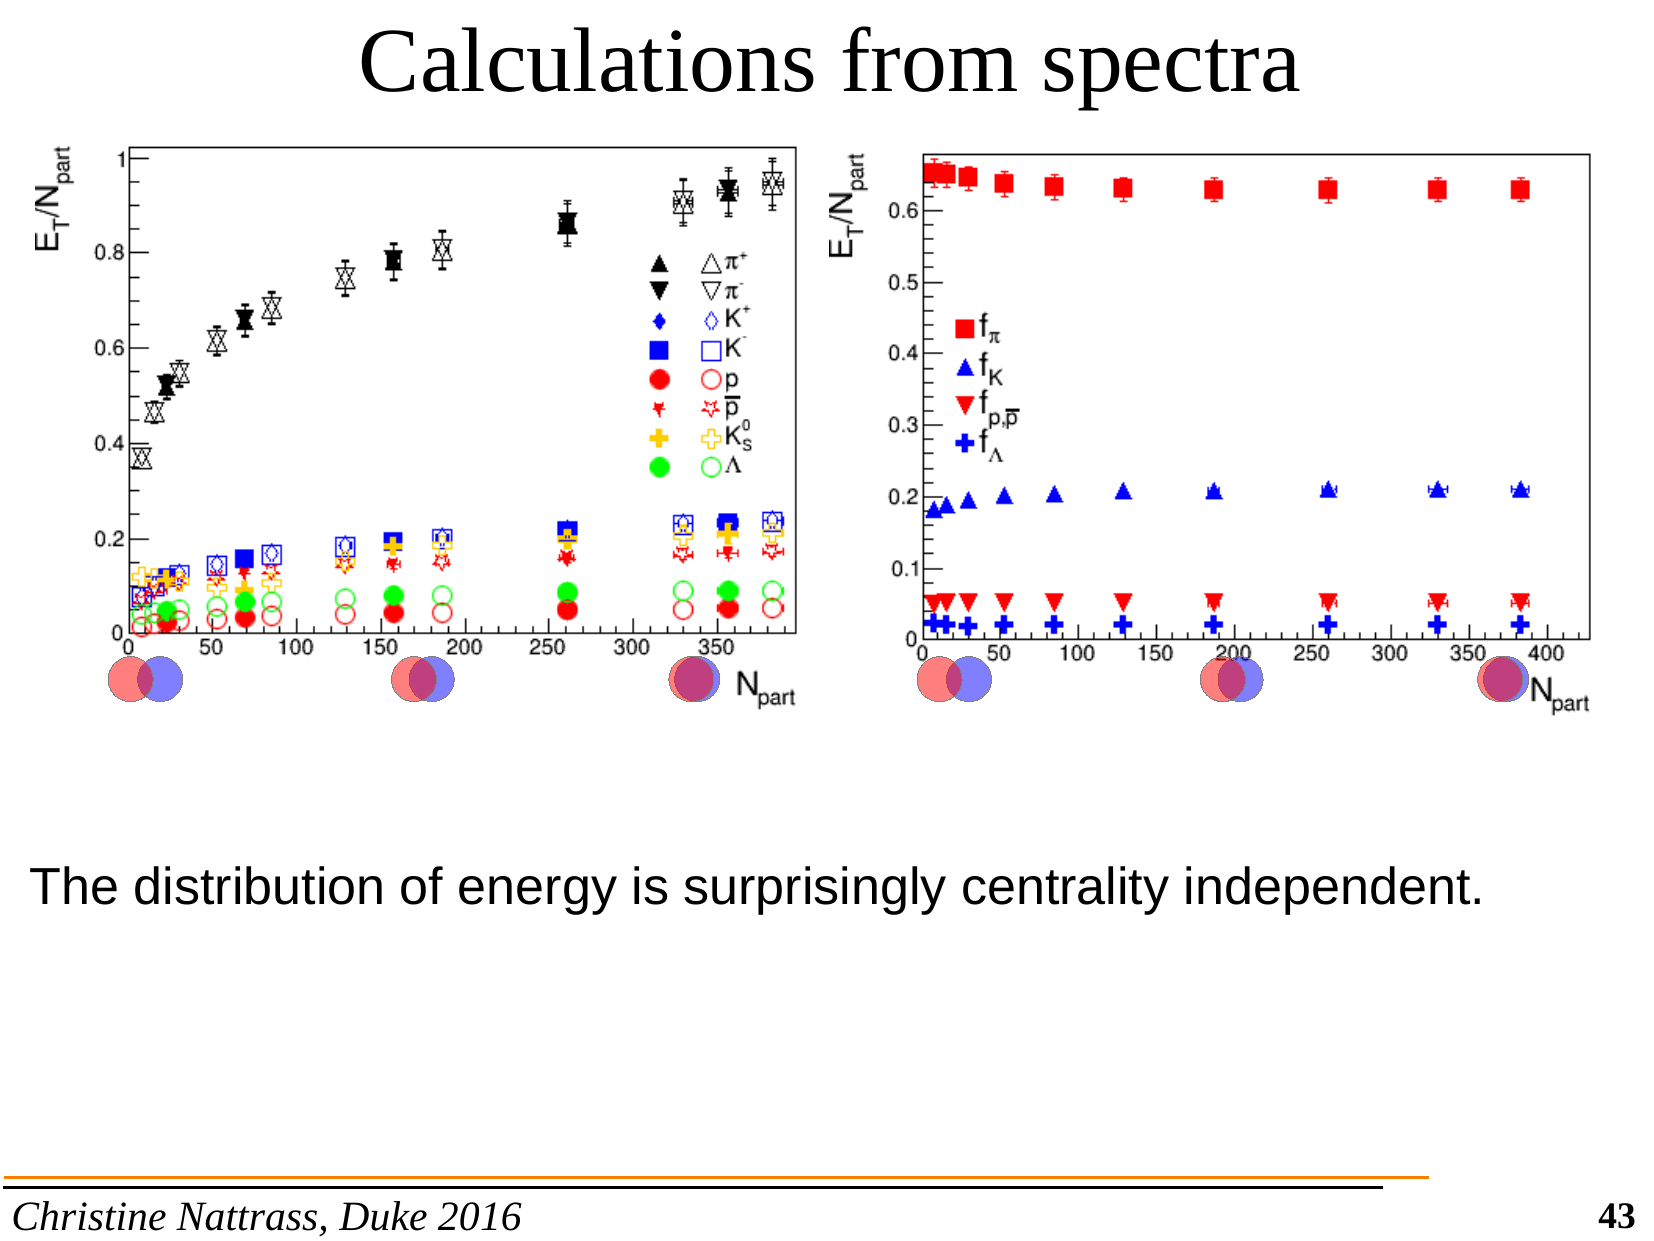

# Calculations from spectra
The distribution of energy is surprisingly centrality independent.